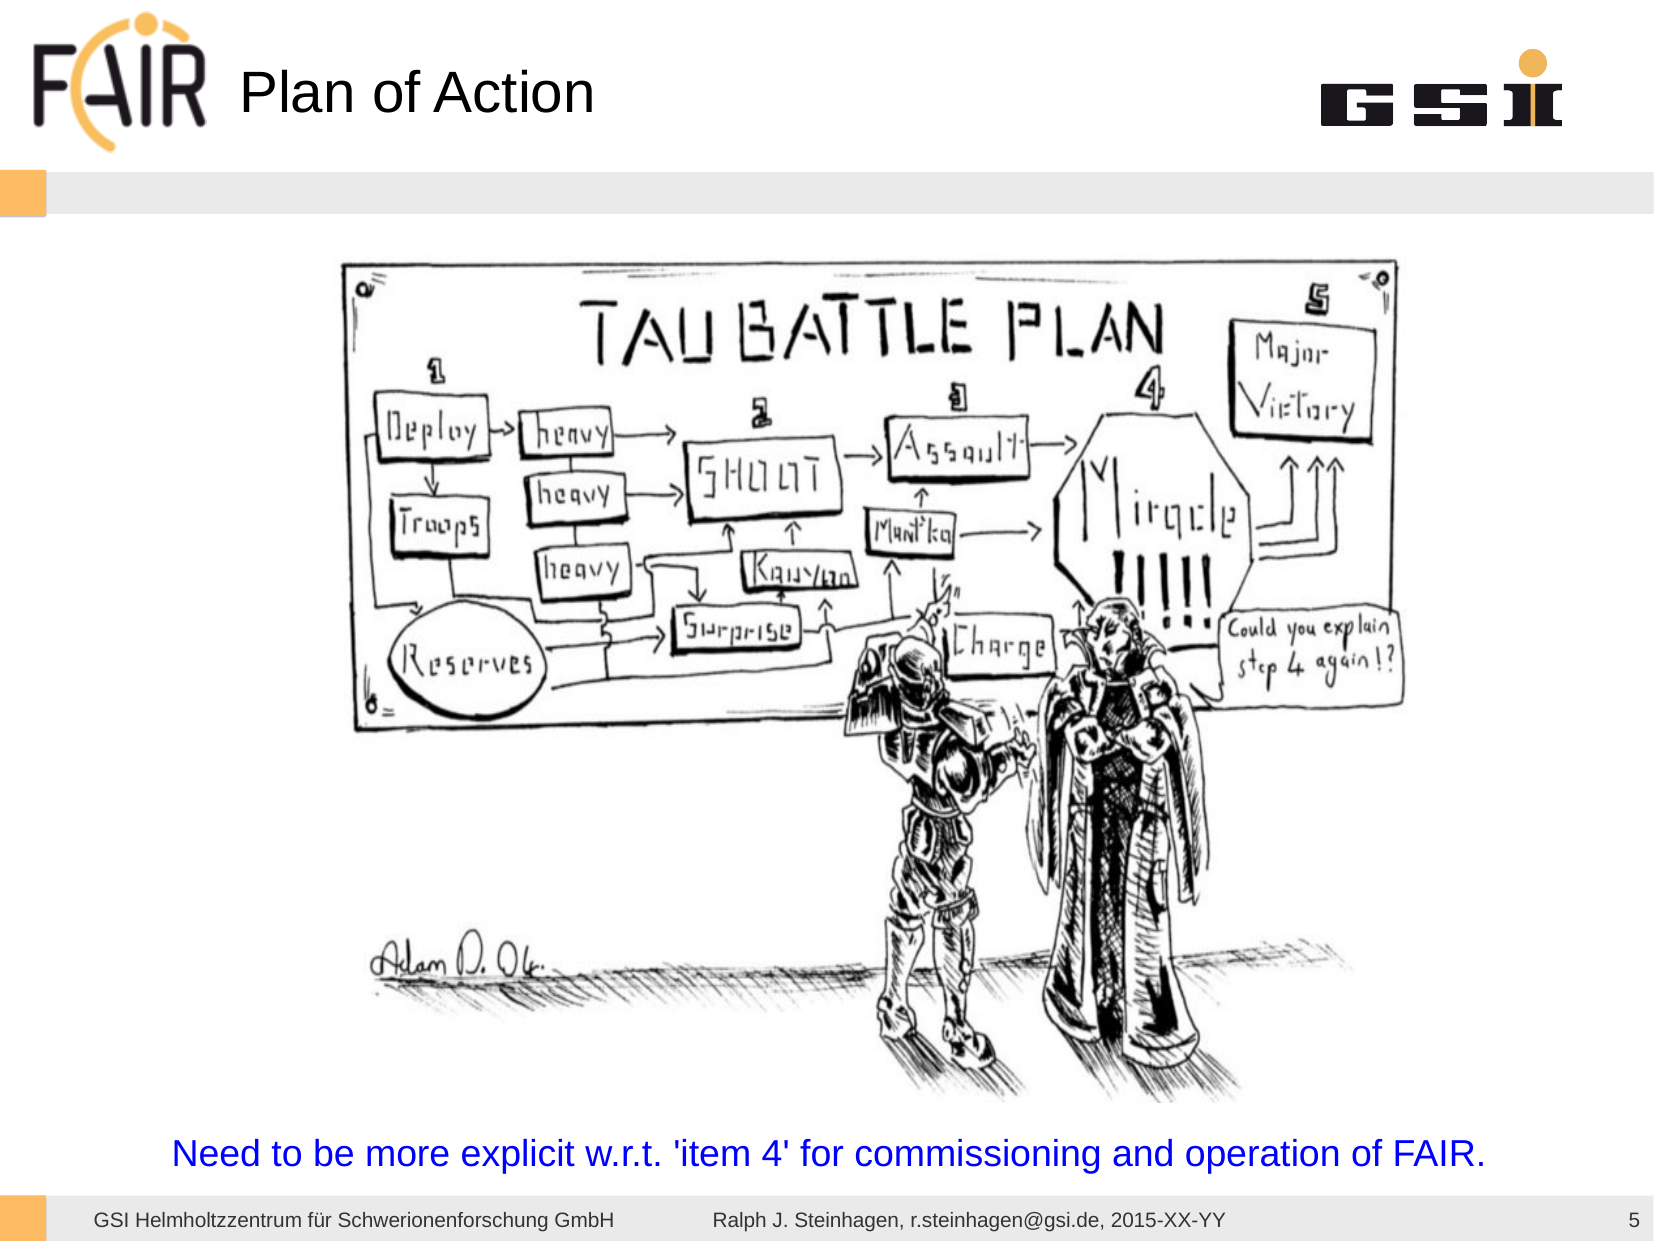

# Plan of Action
Need to be more explicit w.r.t. 'item 4' for commissioning and operation of FAIR.